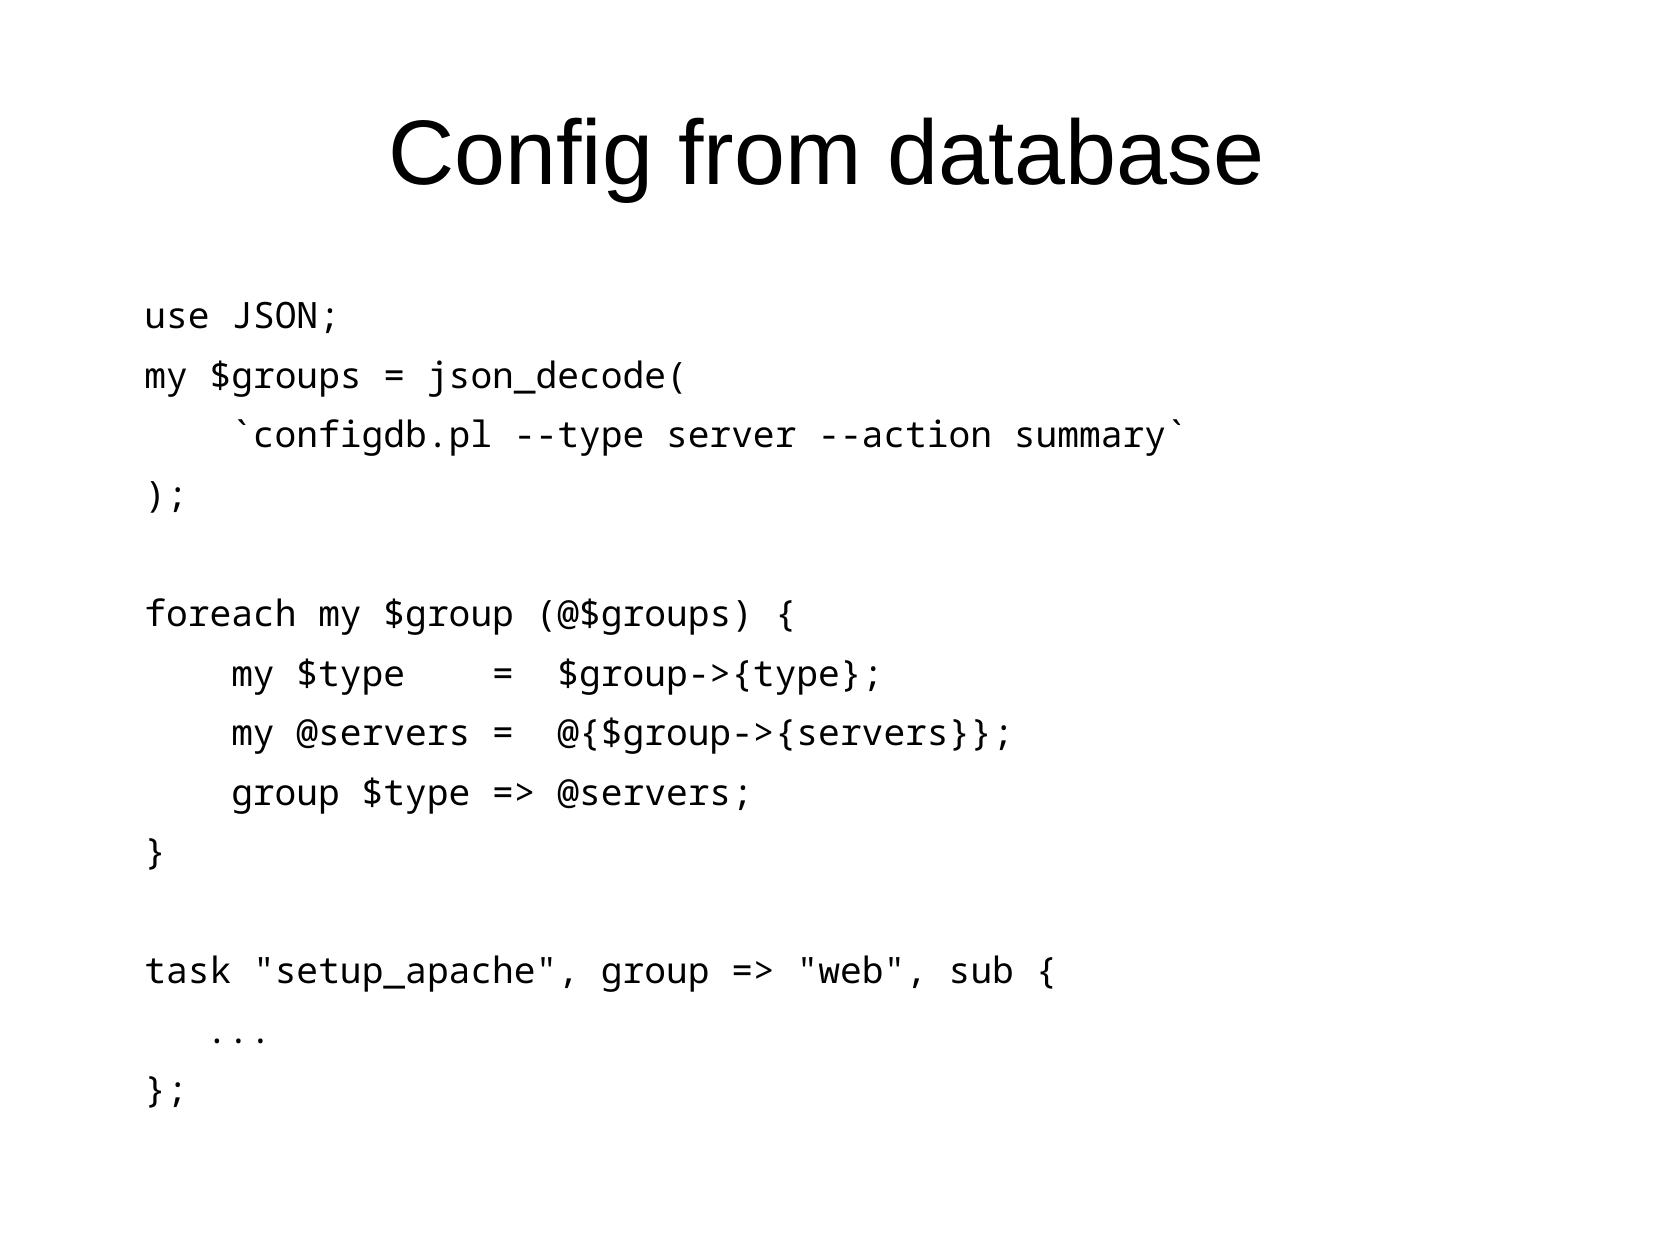

# Config from database
use JSON;
my $groups = json_decode(
 `configdb.pl --type server --action summary`
);
foreach my $group (@$groups) {
 my $type = $group->{type};
 my @servers = @{$group->{servers}};
 group $type => @servers;
}
task "setup_apache", group => "web", sub {
...
};